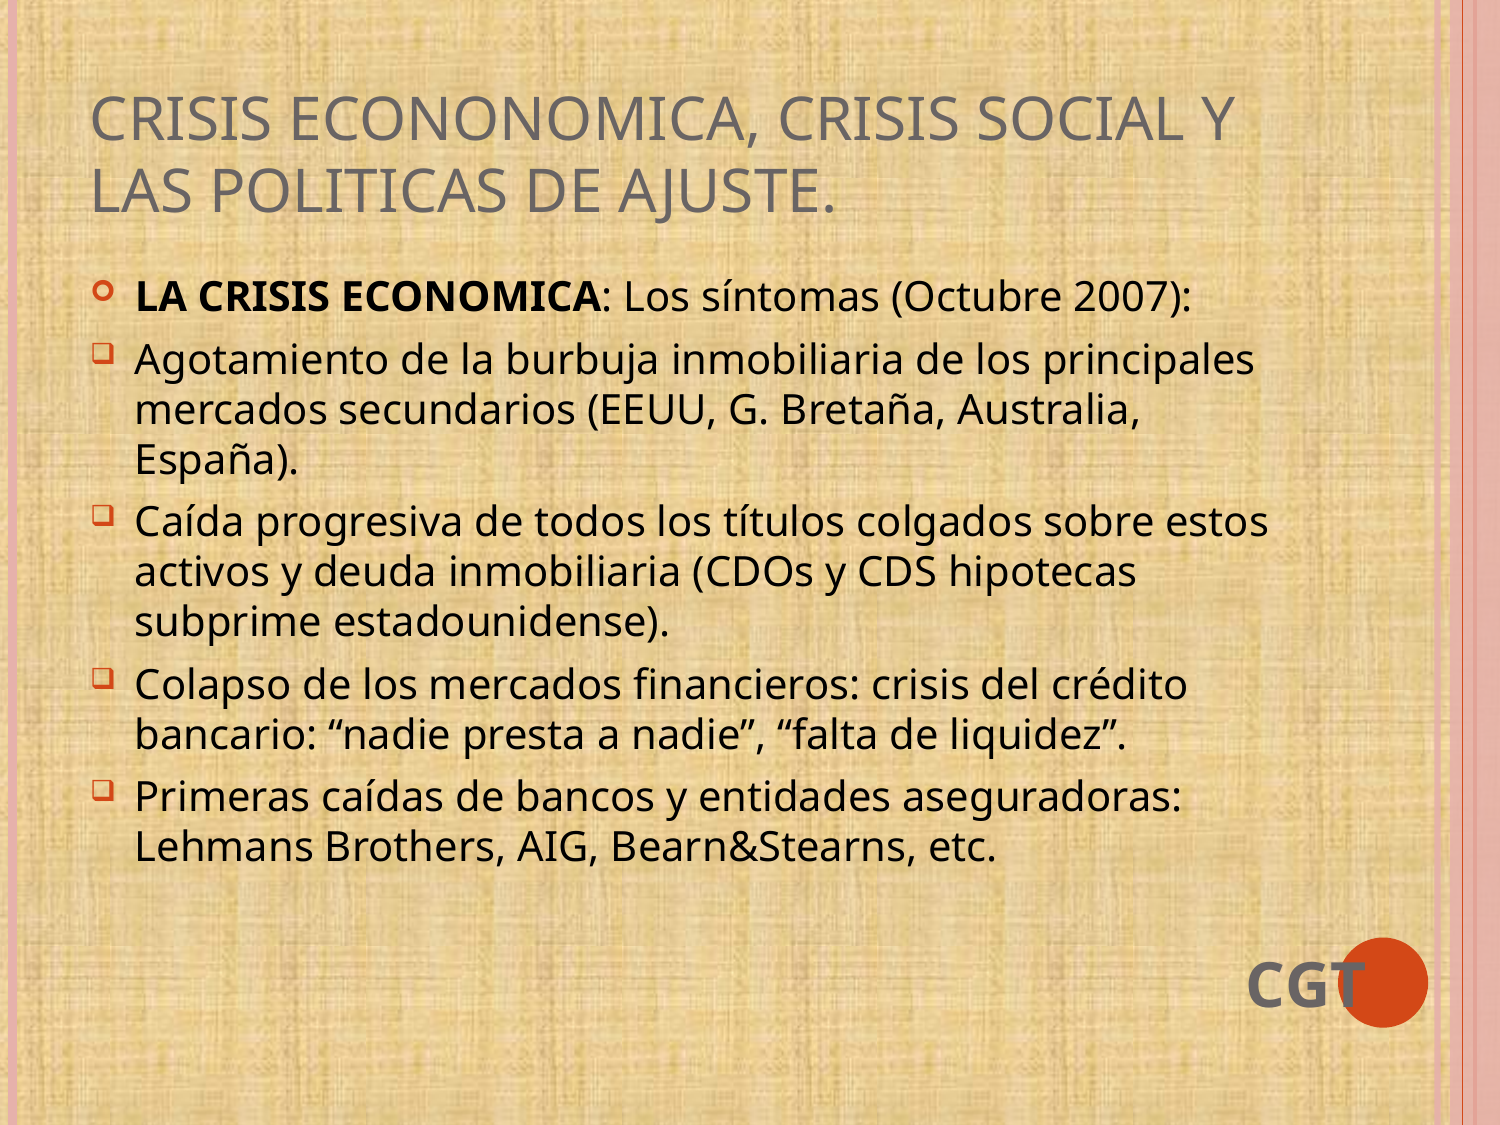

# CRISIS ECONONOMICA, CRISIS SOCIAL Y LAS POLITICAS DE AJUSTE.
LA CRISIS ECONOMICA: Los síntomas (Octubre 2007):
Agotamiento de la burbuja inmobiliaria de los principales mercados secundarios (EEUU, G. Bretaña, Australia, España).
Caída progresiva de todos los títulos colgados sobre estos activos y deuda inmobiliaria (CDOs y CDS hipotecas subprime estadounidense).
Colapso de los mercados financieros: crisis del crédito bancario: “nadie presta a nadie”, “falta de liquidez”.
Primeras caídas de bancos y entidades aseguradoras: Lehmans Brothers, AIG, Bearn&Stearns, etc.
CGT